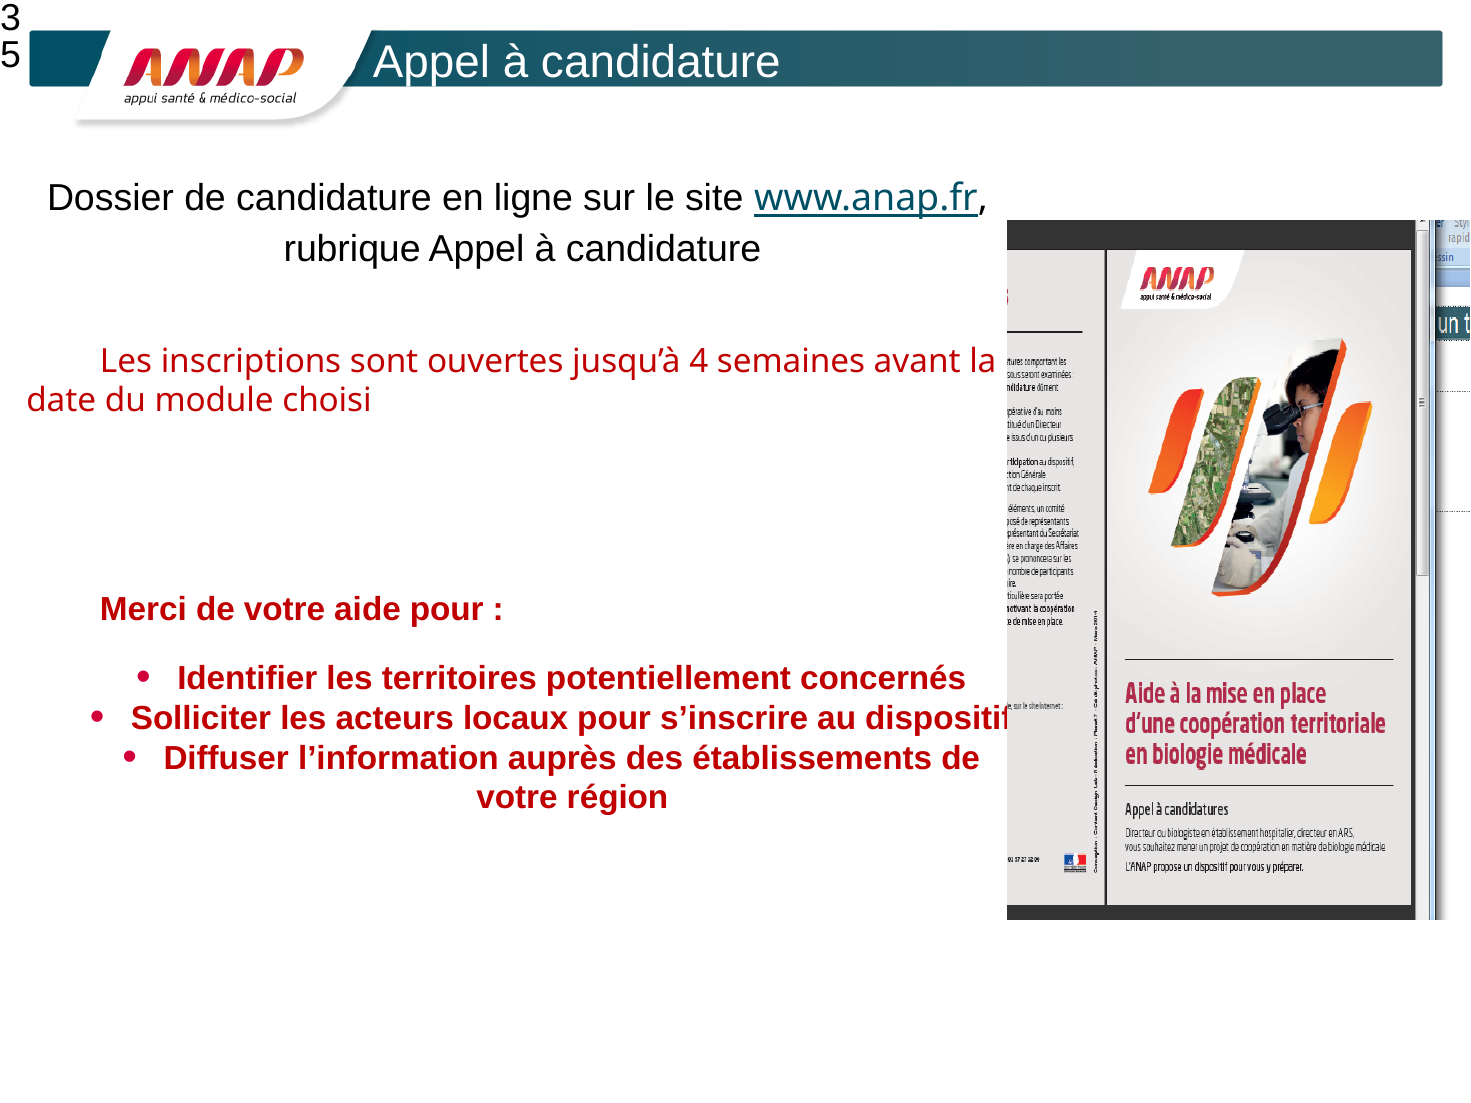

# Appel à candidature
Dossier de candidature en ligne sur le site www.anap.fr, rubrique Appel à candidature
	Les inscriptions sont ouvertes jusqu’à 4 semaines avant la date du module choisi
	Merci de votre aide pour :
Identifier les territoires potentiellement concernés
Solliciter les acteurs locaux pour s’inscrire au dispositif
Diffuser l’information auprès des établissements de votre région